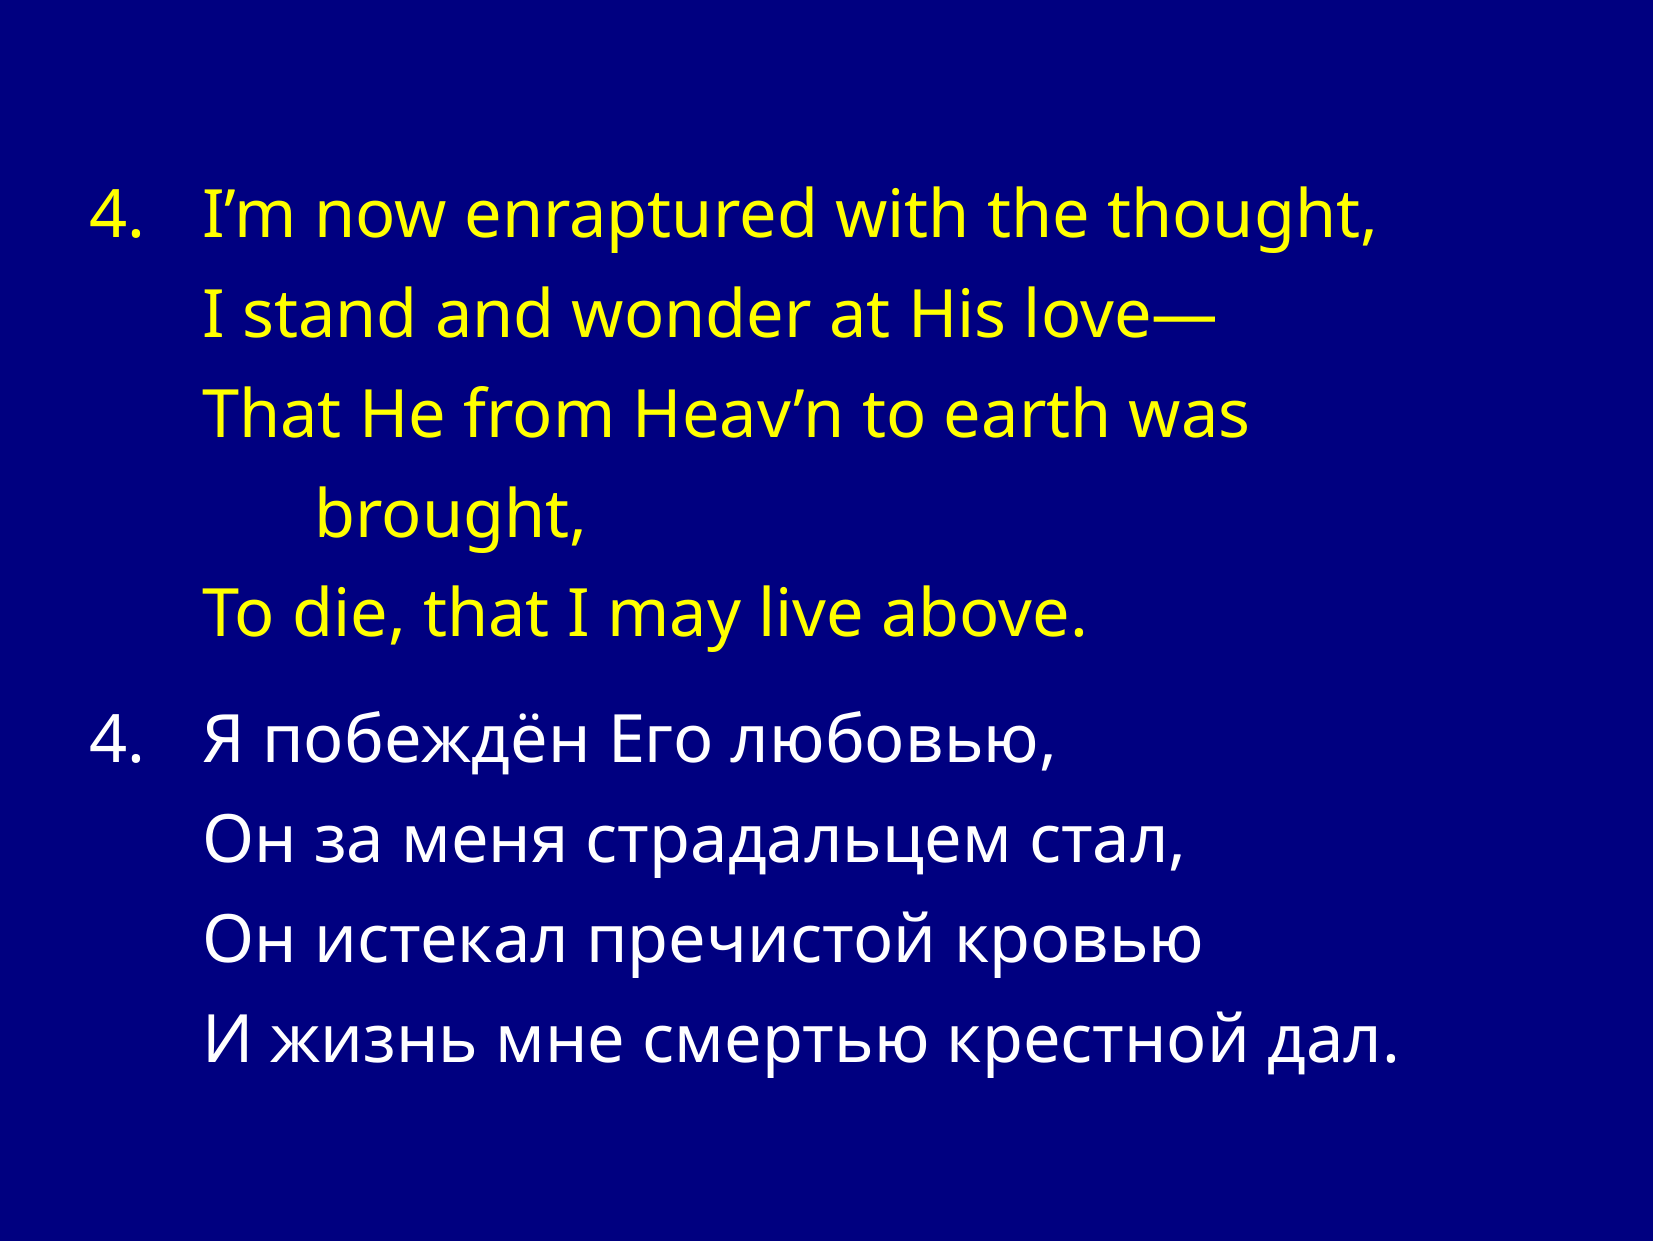

4.	I’m now enraptured with the thought,
	I stand and wonder at His love—
	That He from Heav’n to earth was
		brought,
	To die, that I may live above.
4.	Я побеждён Его любовью,
	Он за меня страдальцем стал,
	Он истекал пречистой кровью
	И жизнь мне смертью крестной дал.